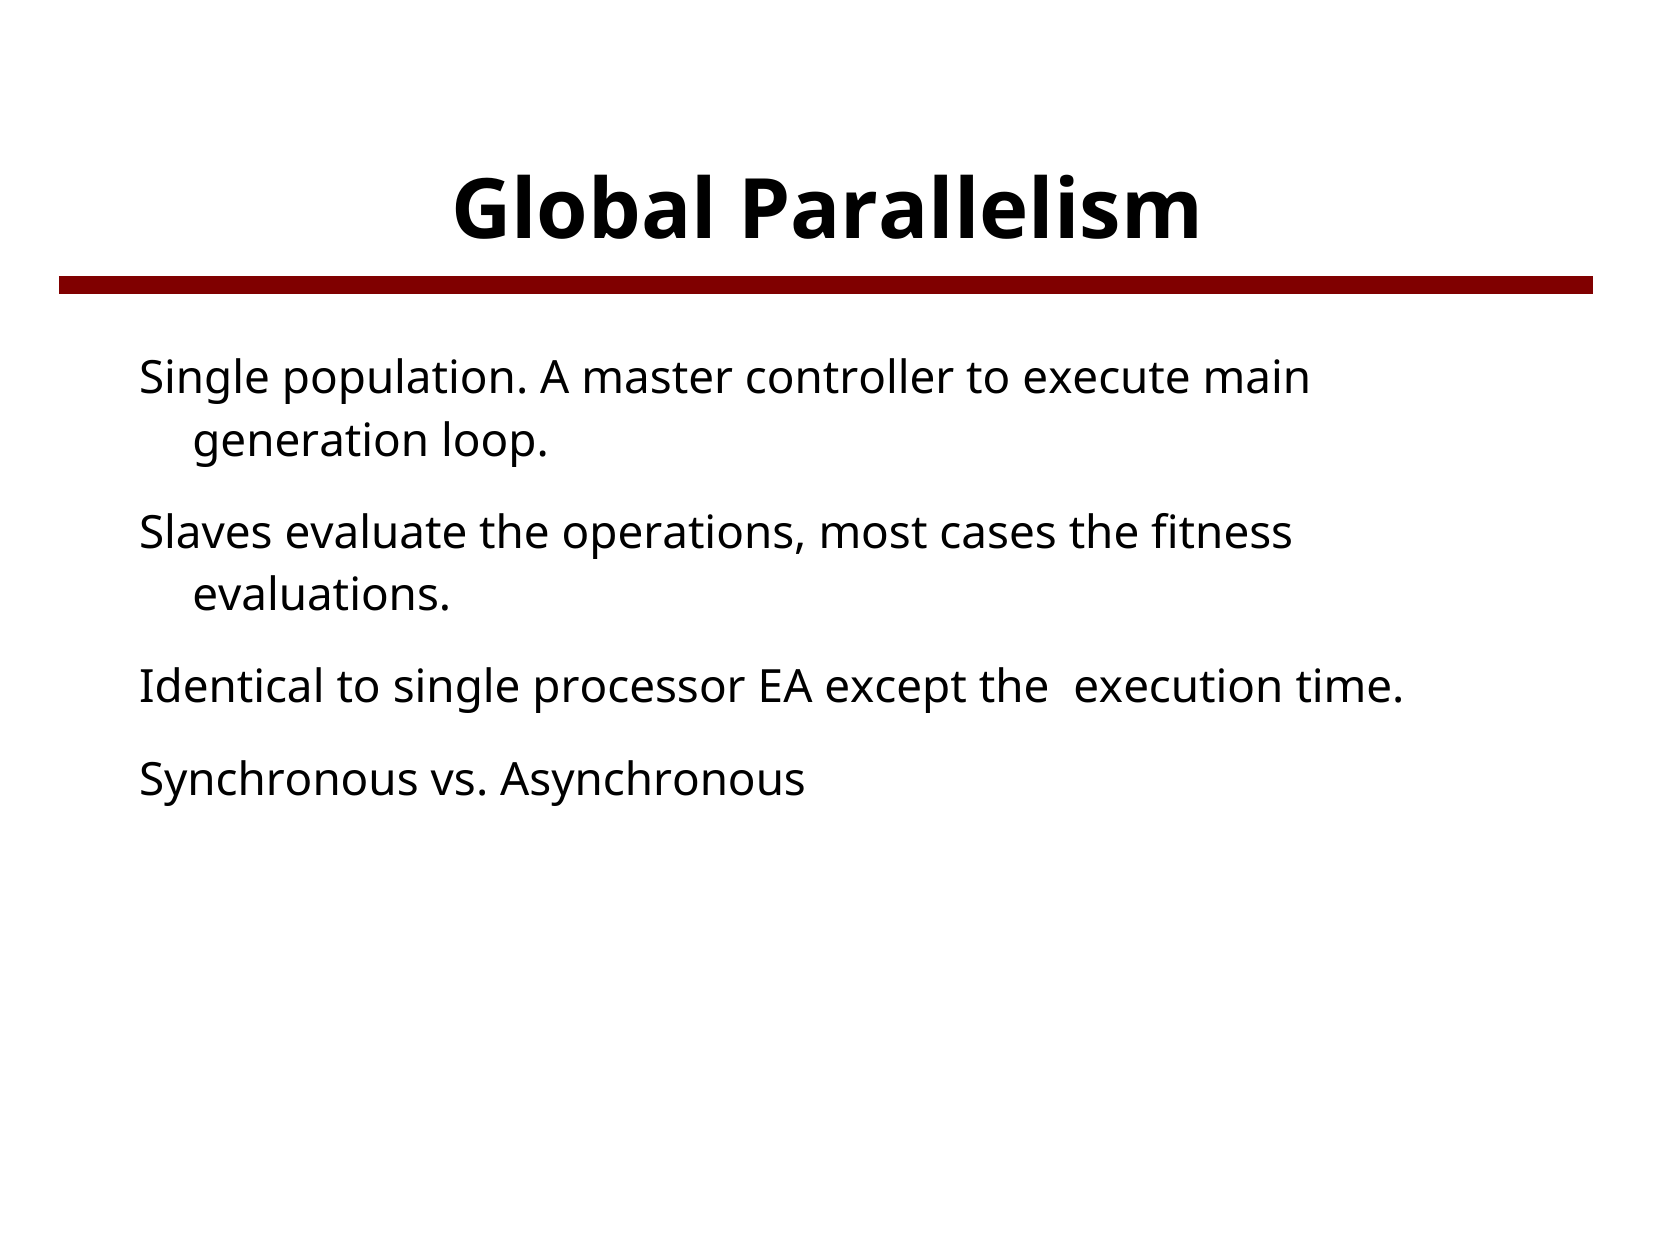

# Global Parallelism
Single population. A master controller to execute main generation loop.
Slaves evaluate the operations, most cases the fitness evaluations.
Identical to single processor EA except the execution time.
Synchronous vs. Asynchronous